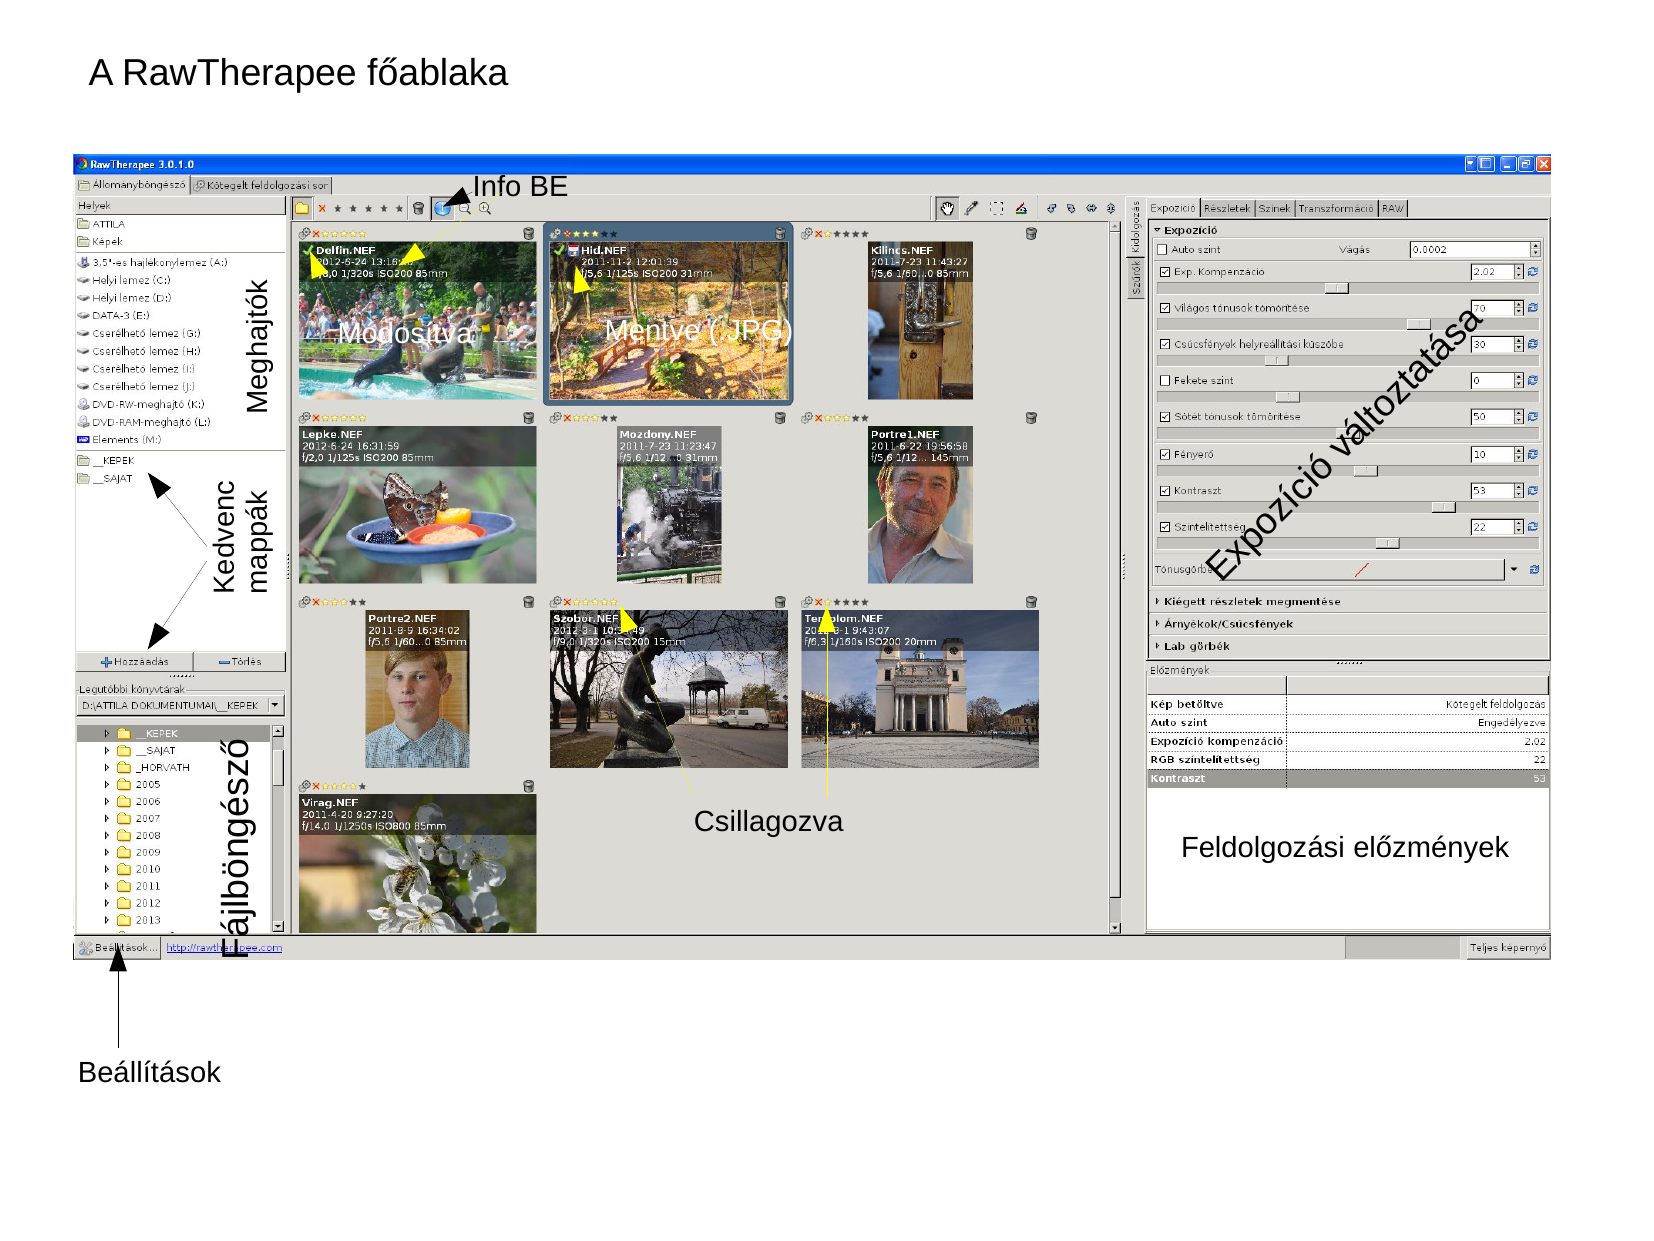

A RawTherapee főablaka
Info BE
Mentve (.JPG)
Módosítva
Meghajtók
Expozíció változtatása
Kedvenc
mappák
Csillagozva
Fájlböngésző
Feldolgozási előzmények
Beállítások